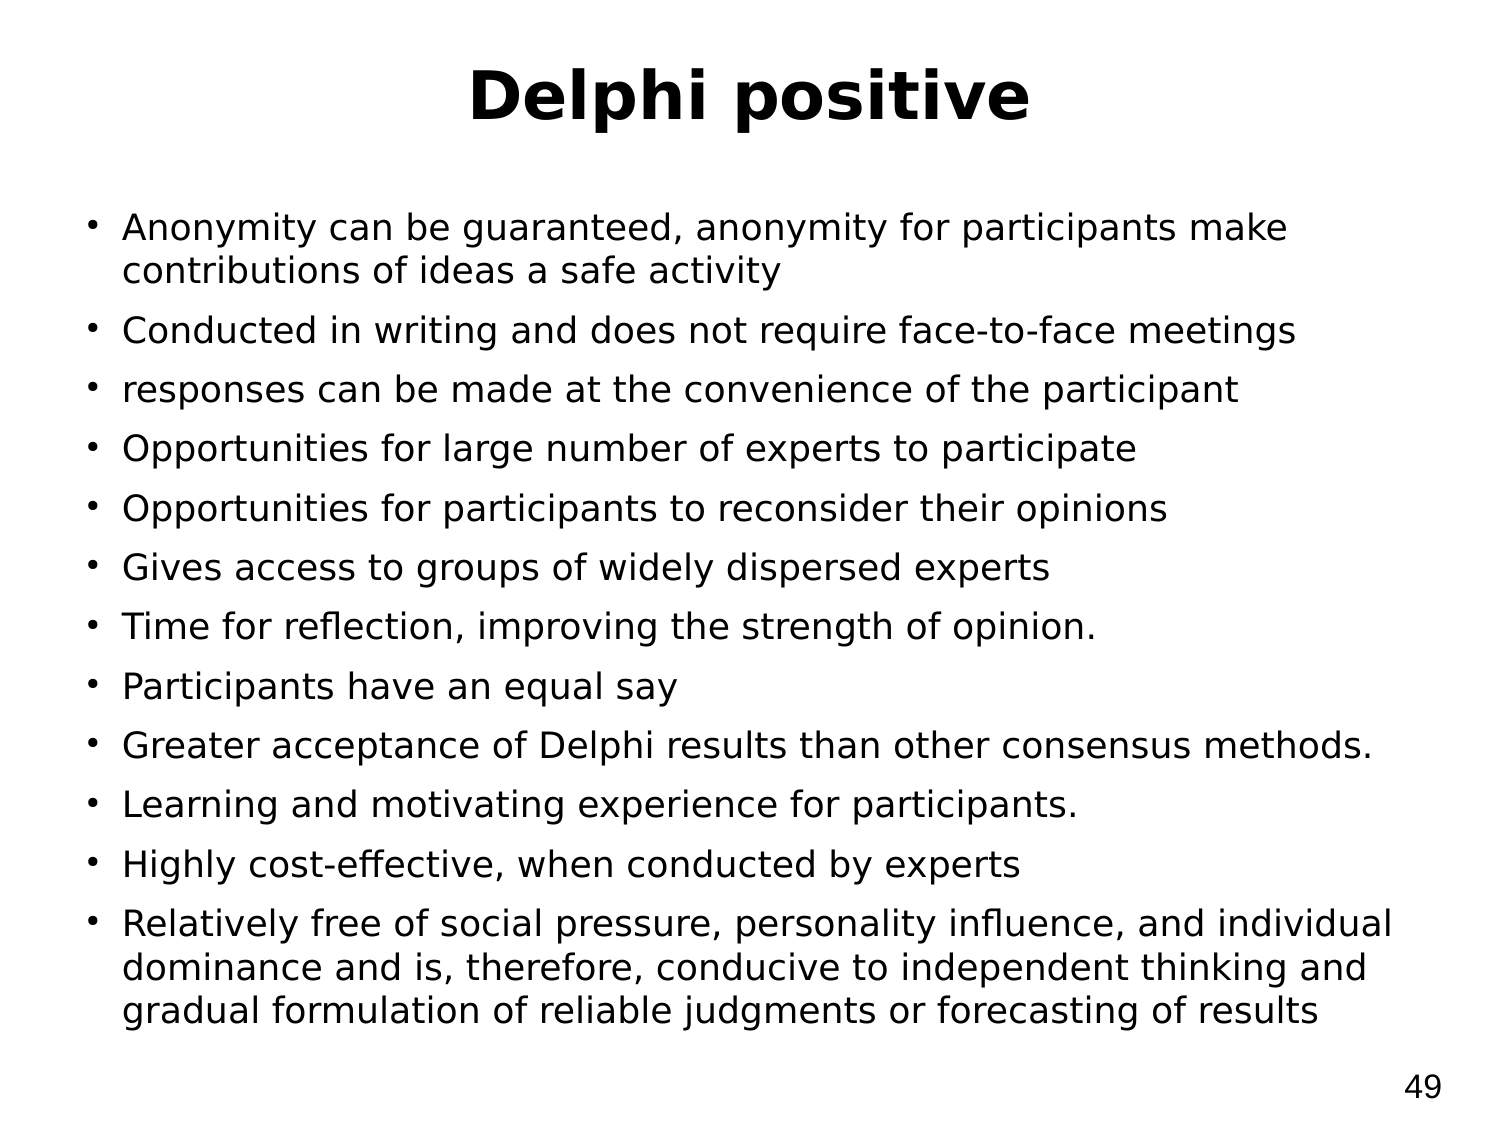

# Delphi positive
Anonymity can be guaranteed, anonymity for participants make contributions of ideas a safe activity
Conducted in writing and does not require face-to-face meetings
responses can be made at the convenience of the participant
Opportunities for large number of experts to participate
Opportunities for participants to reconsider their opinions
Gives access to groups of widely dispersed experts
Time for reflection, improving the strength of opinion.
Participants have an equal say
Greater acceptance of Delphi results than other consensus methods.
Learning and motivating experience for participants.
Highly cost-effective, when conducted by experts
Relatively free of social pressure, personality influence, and individual dominance and is, therefore, conducive to independent thinking and gradual formulation of reliable judgments or forecasting of results